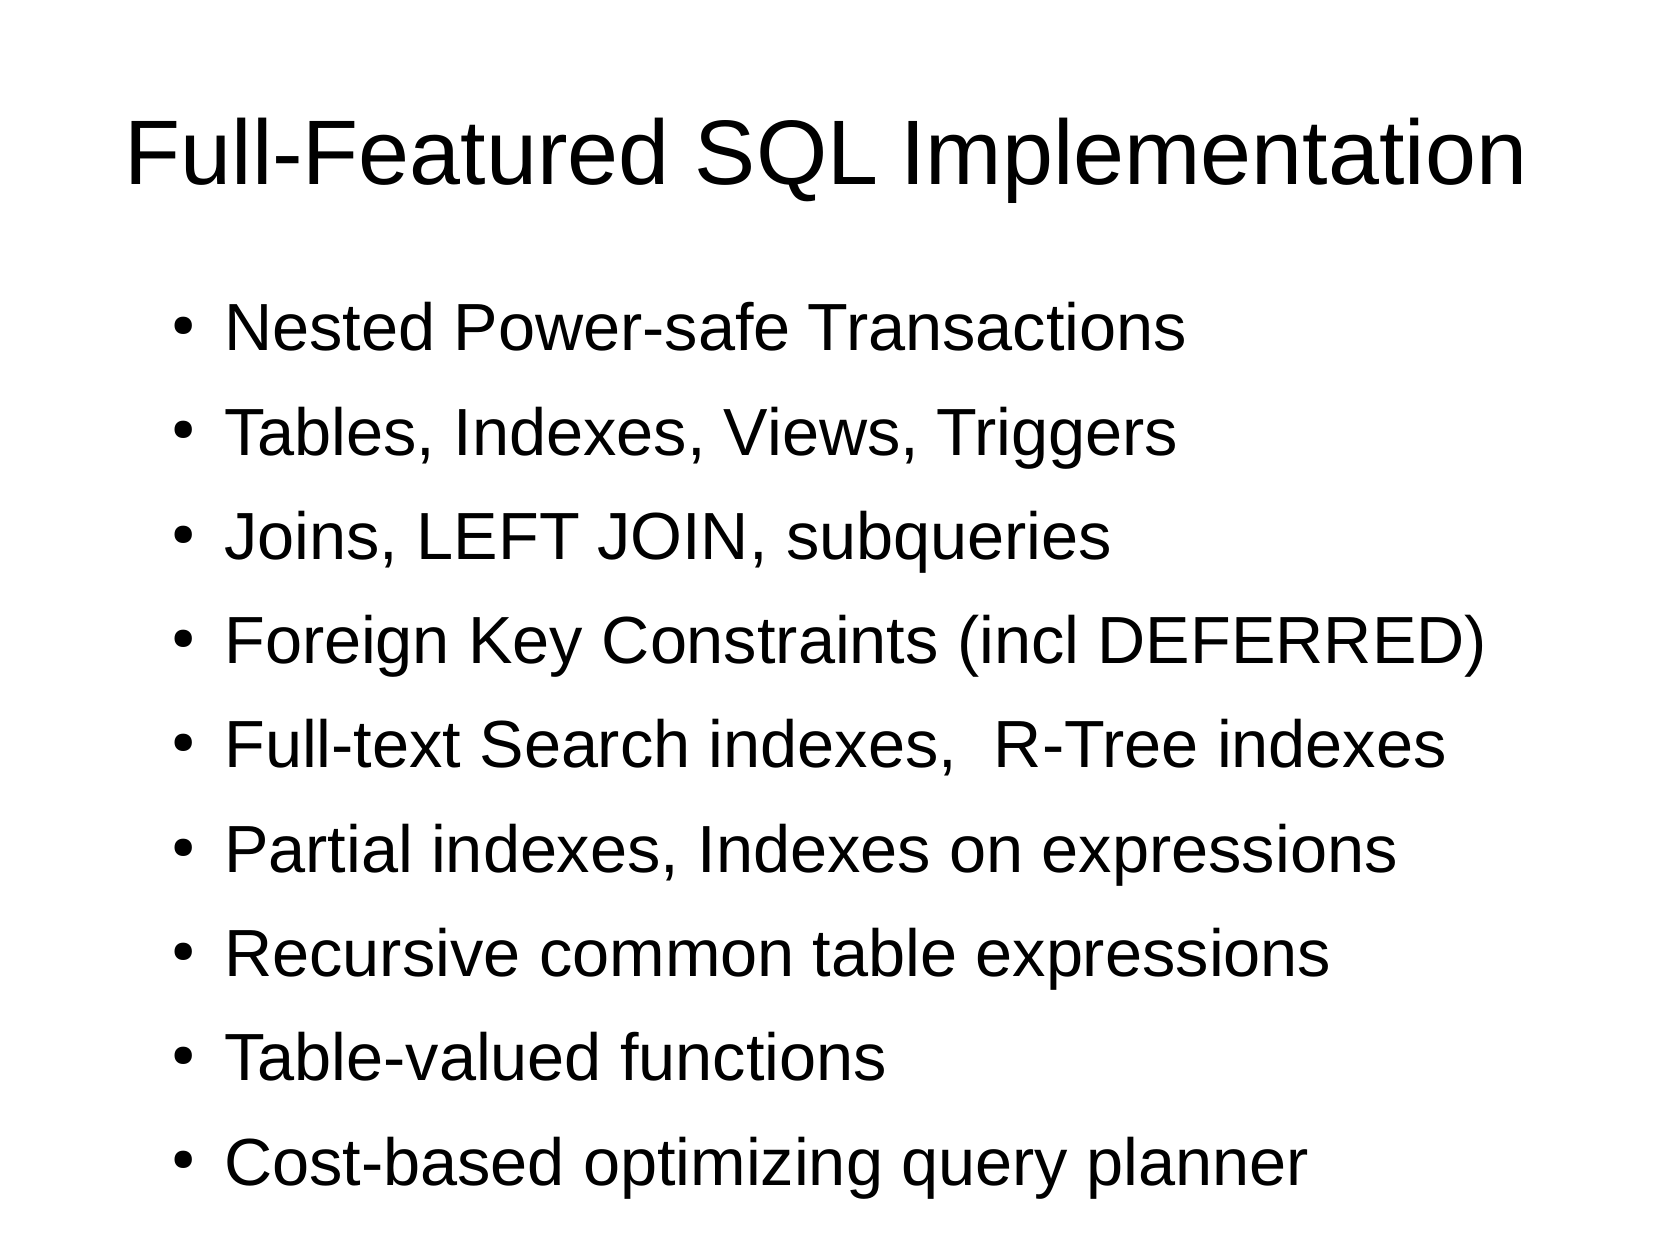

# Full-Featured SQL Implementation
Nested Power-safe Transactions
Tables, Indexes, Views, Triggers
Joins, LEFT JOIN, subqueries
Foreign Key Constraints (incl DEFERRED)
Full-text Search indexes, R-Tree indexes
Partial indexes, Indexes on expressions
Recursive common table expressions
Table-valued functions
Cost-based optimizing query planner